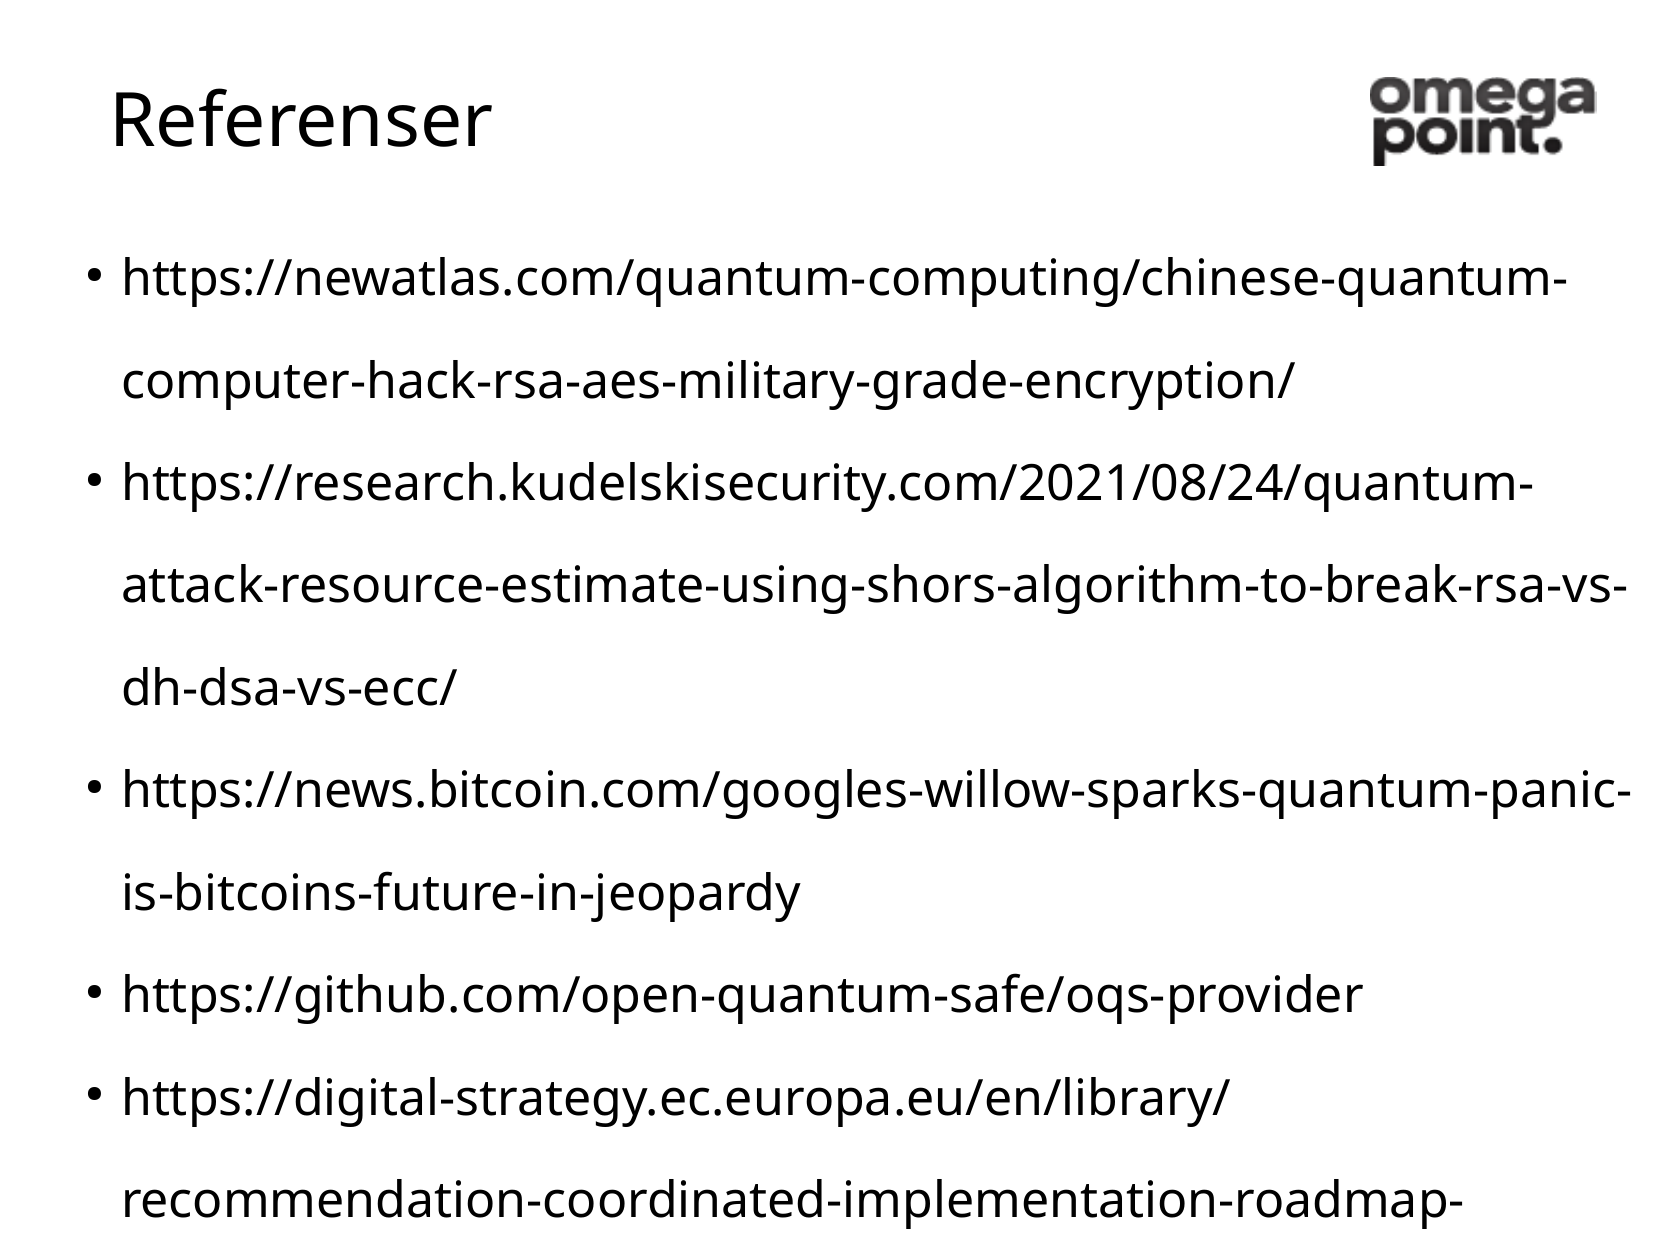

Referenser
https://newatlas.com/quantum-computing/chinese-quantum-computer-hack-rsa-aes-military-grade-encryption/
https://research.kudelskisecurity.com/2021/08/24/quantum-attack-resource-estimate-using-shors-algorithm-to-break-rsa-vs-dh-dsa-vs-ecc/
https://news.bitcoin.com/googles-willow-sparks-quantum-panic-is-bitcoins-future-in-jeopardy
https://github.com/open-quantum-safe/oqs-provider
https://digital-strategy.ec.europa.eu/en/library/recommendation-coordinated-implementation-roadmap-transition-post-quantum-cryptography
https://radar.cloudflare.com/adoption-and-usage?dateRange=52w